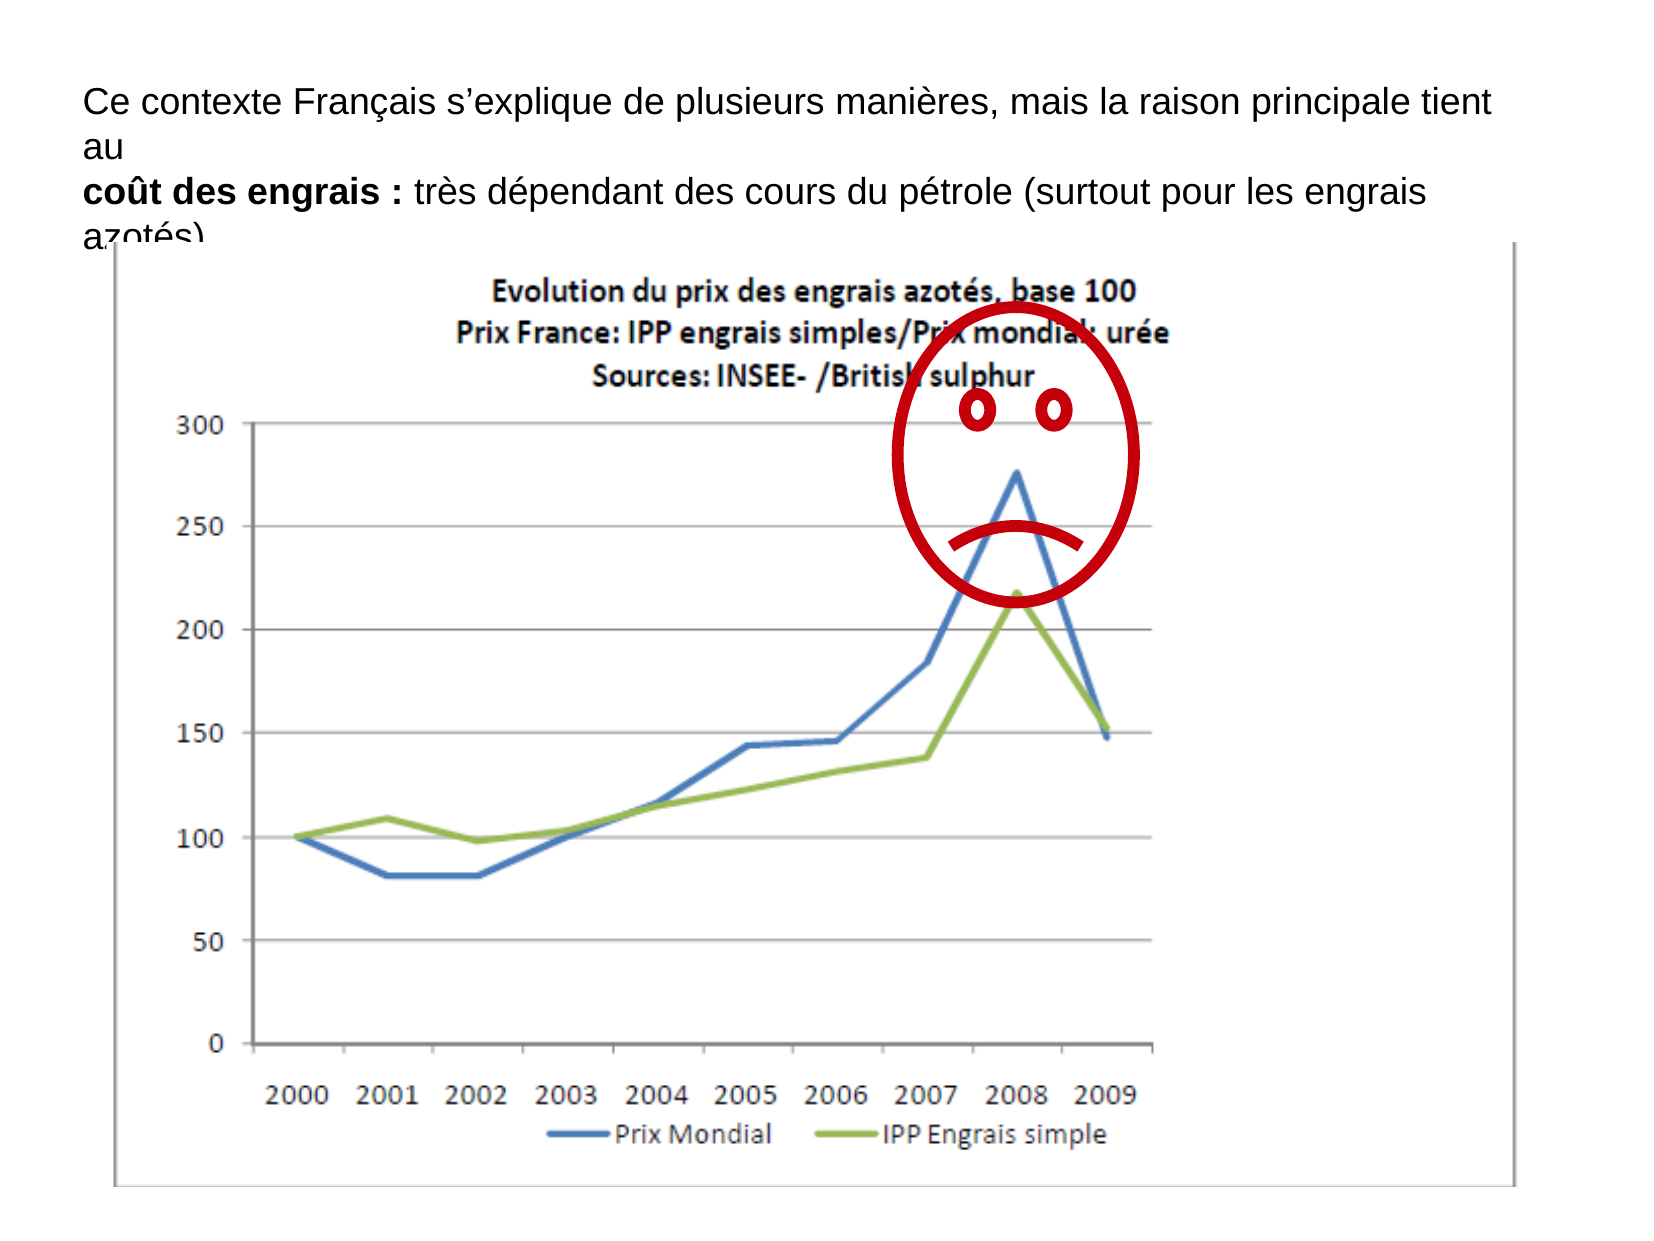

# Ce contexte Français s’explique de plusieurs manières, mais la raison principale tient au
coût des engrais : très dépendant des cours du pétrole (surtout pour les engrais azotés)